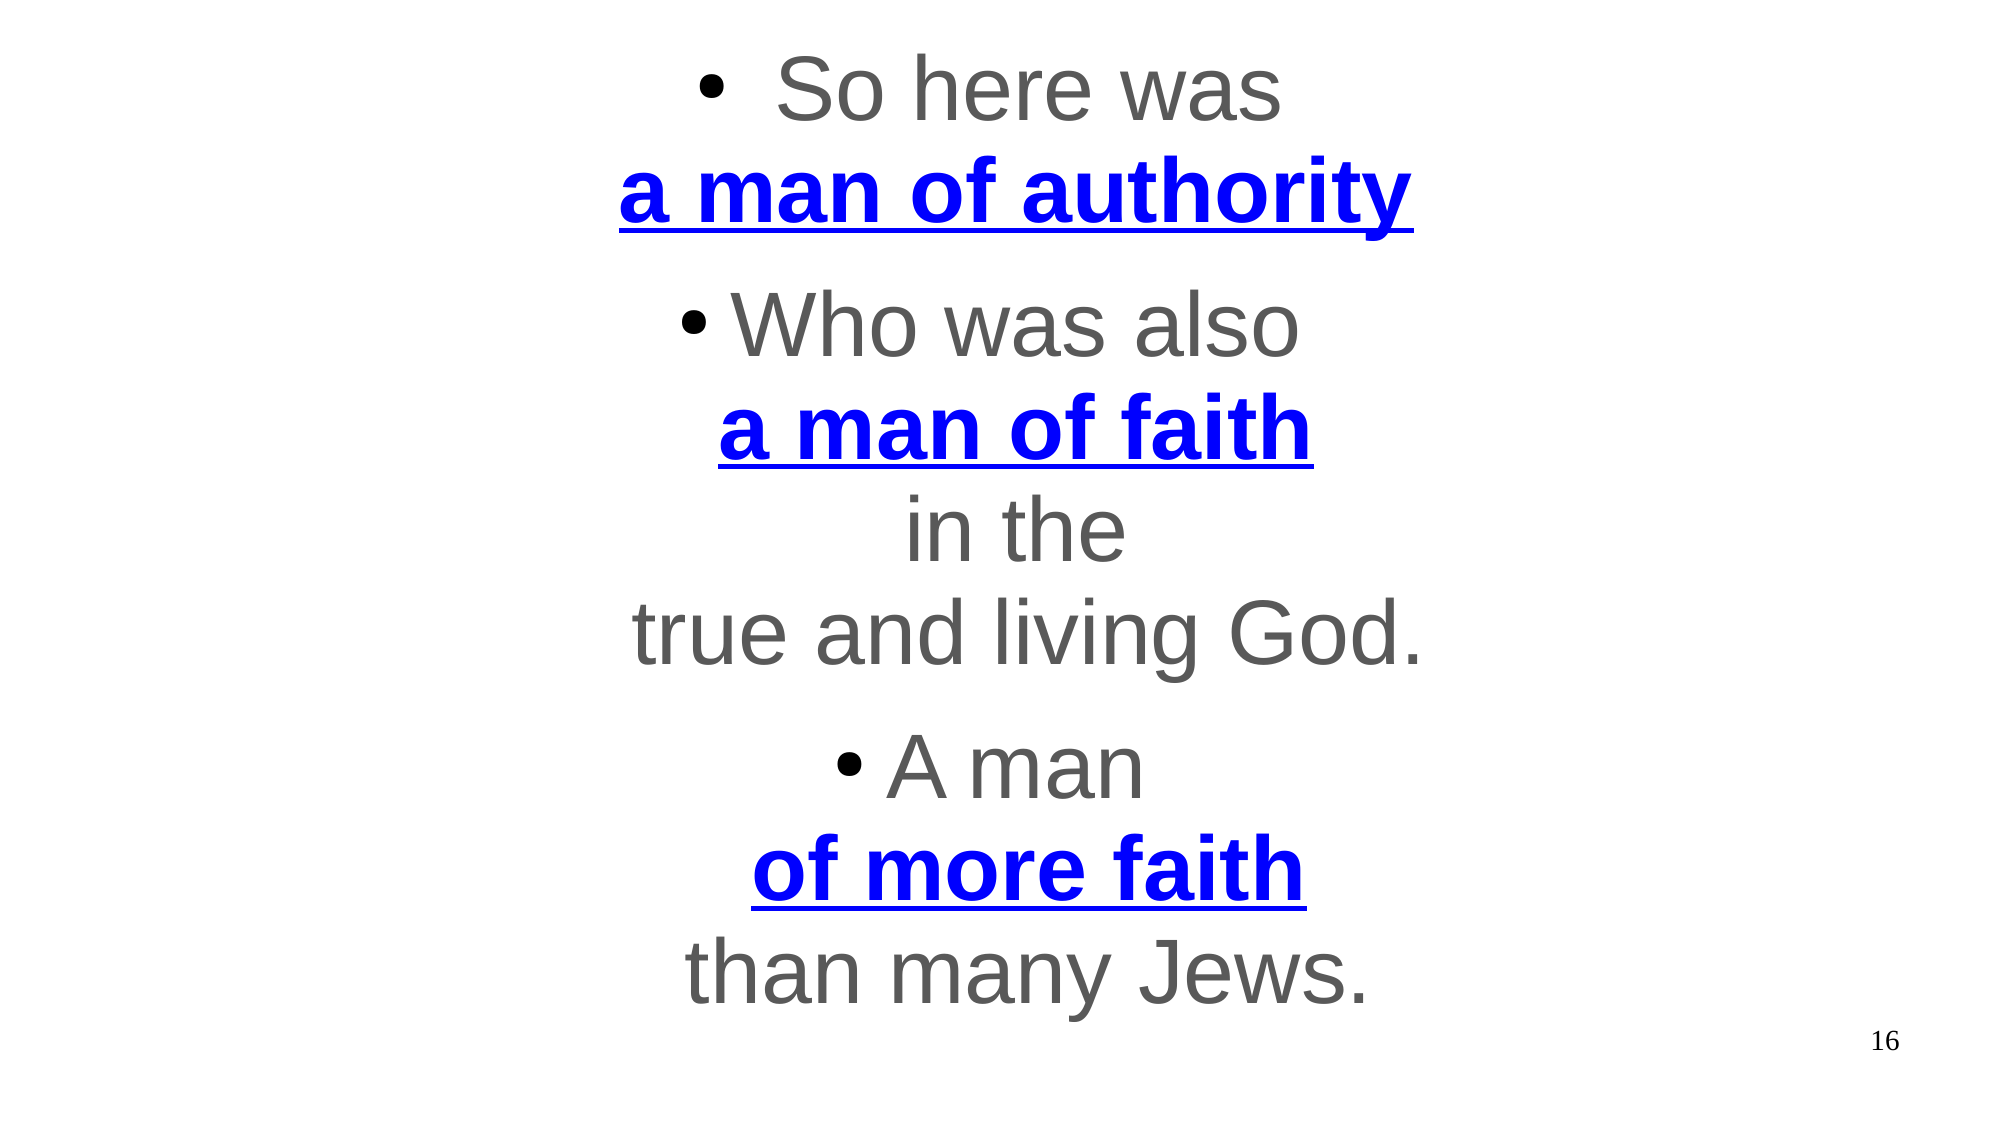

# So here was a man of authority
Who was also
a man of faith
in the
true and living God.
A man
of more faith
than many Jews.
16